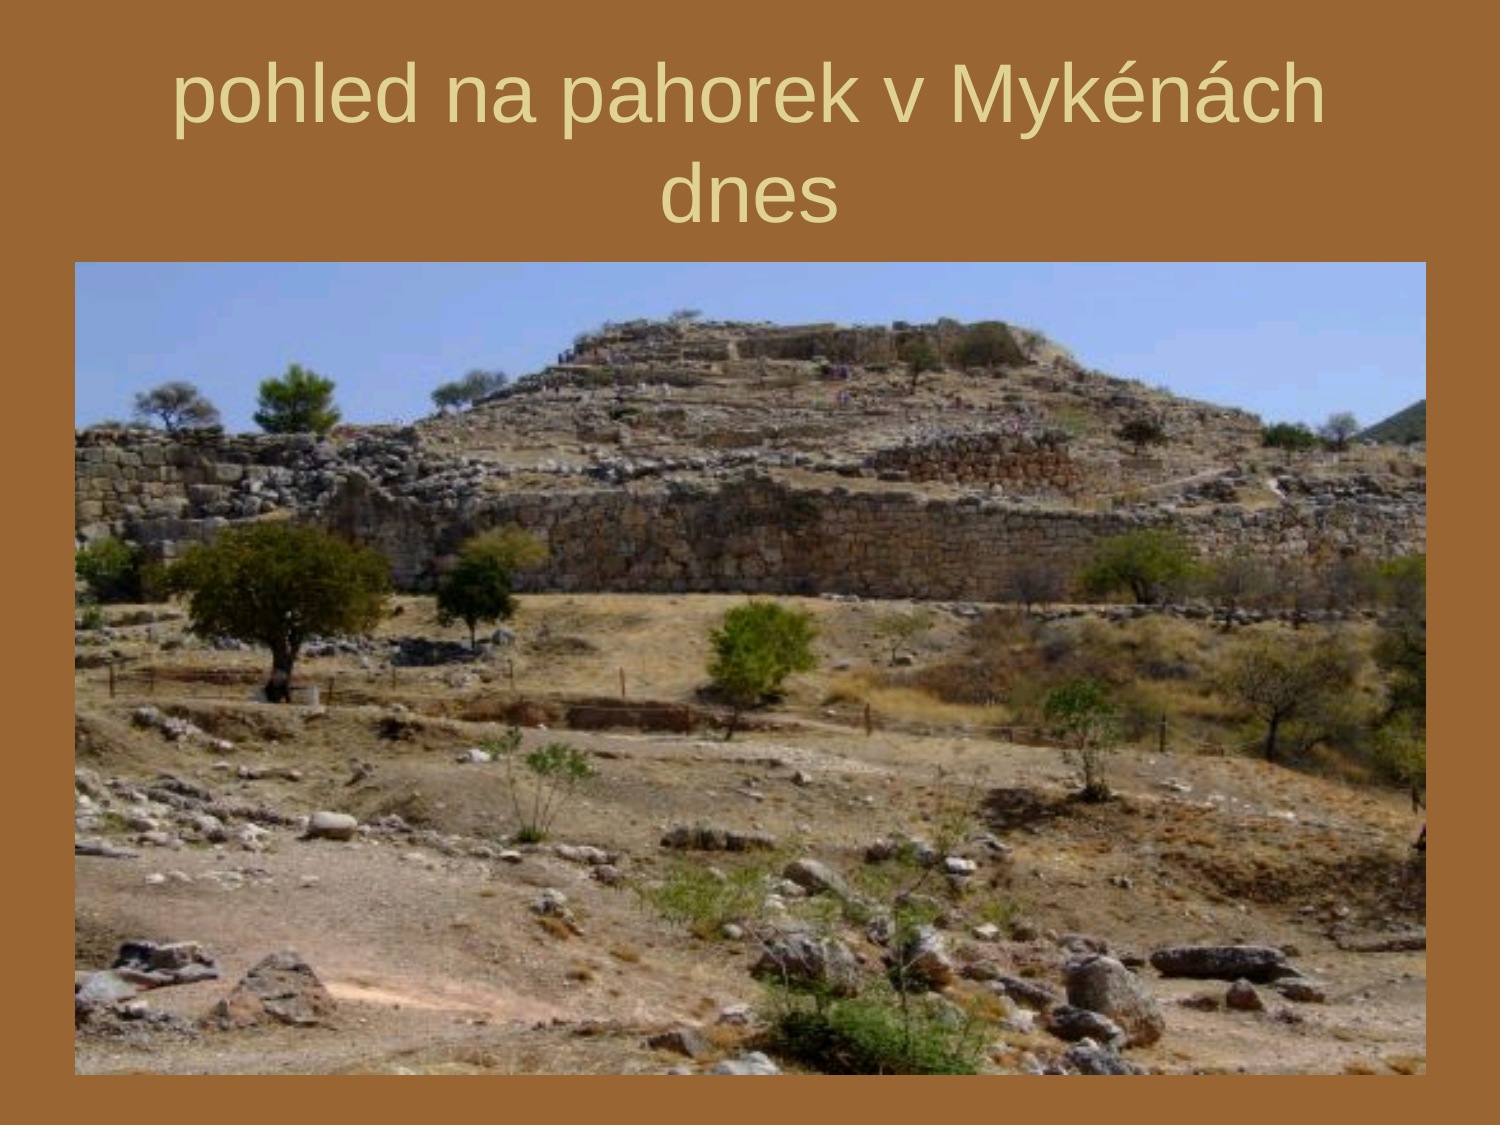

# pohled na pahorek v Mykénách dnes